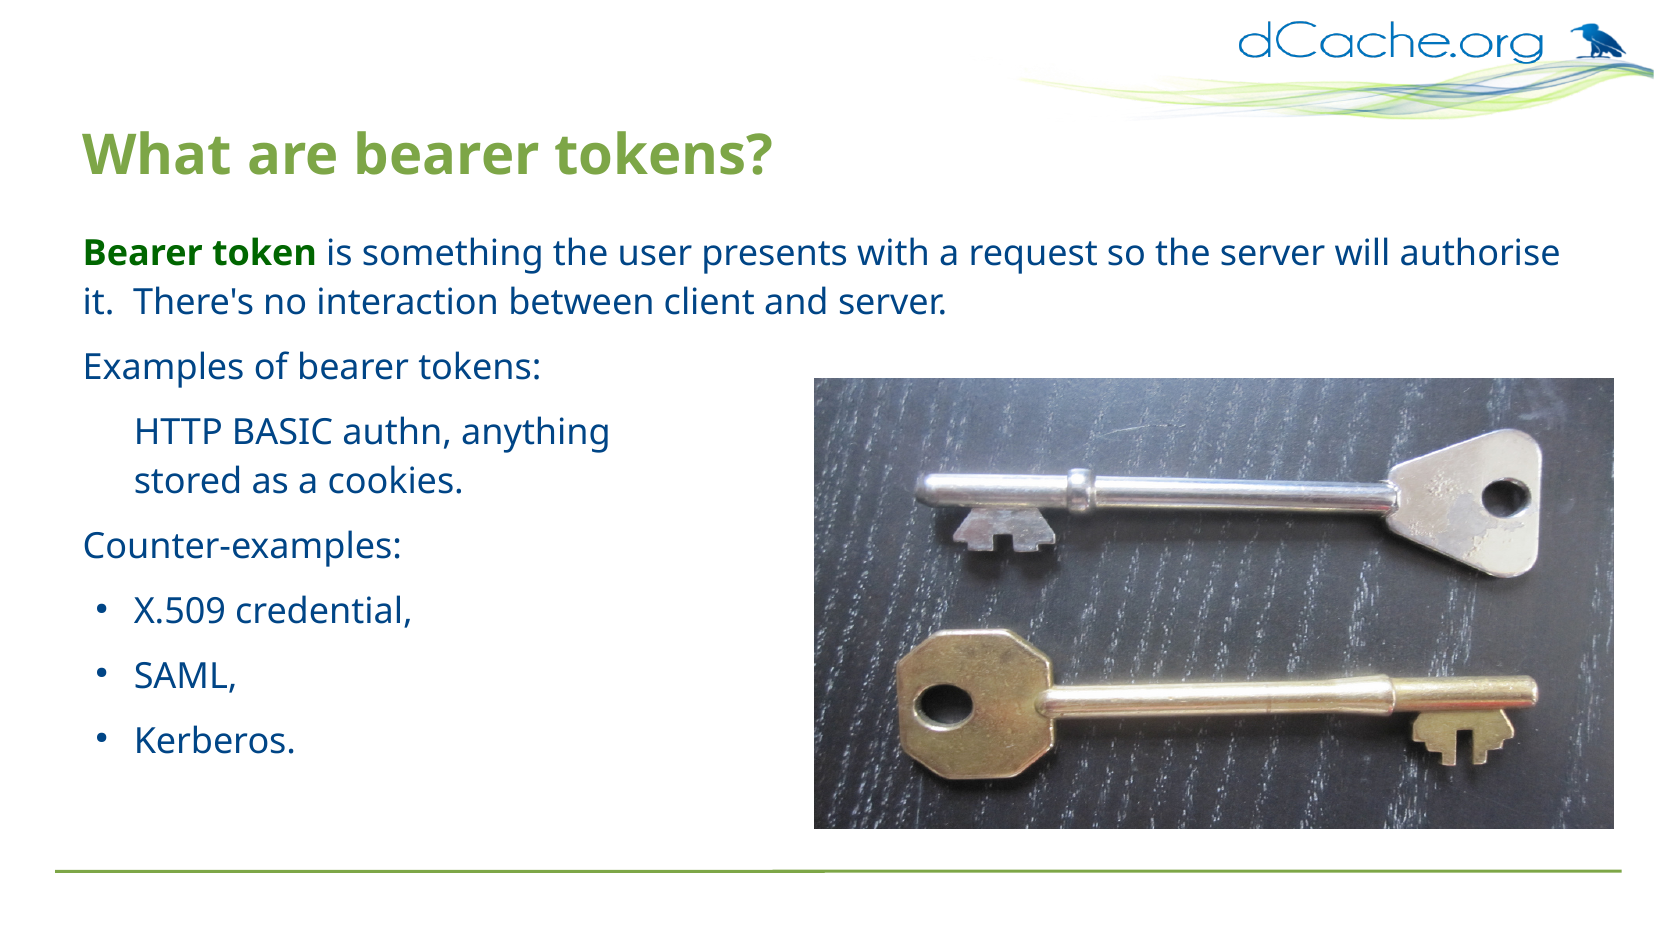

# What are bearer tokens?
Bearer token is something the user presents with a request so the server will authorise it. There's no interaction between client and server.
Examples of bearer tokens:
HTTP BASIC authn, anything
stored as a cookies.
Counter-examples:
X.509 credential,
SAML,
Kerberos.